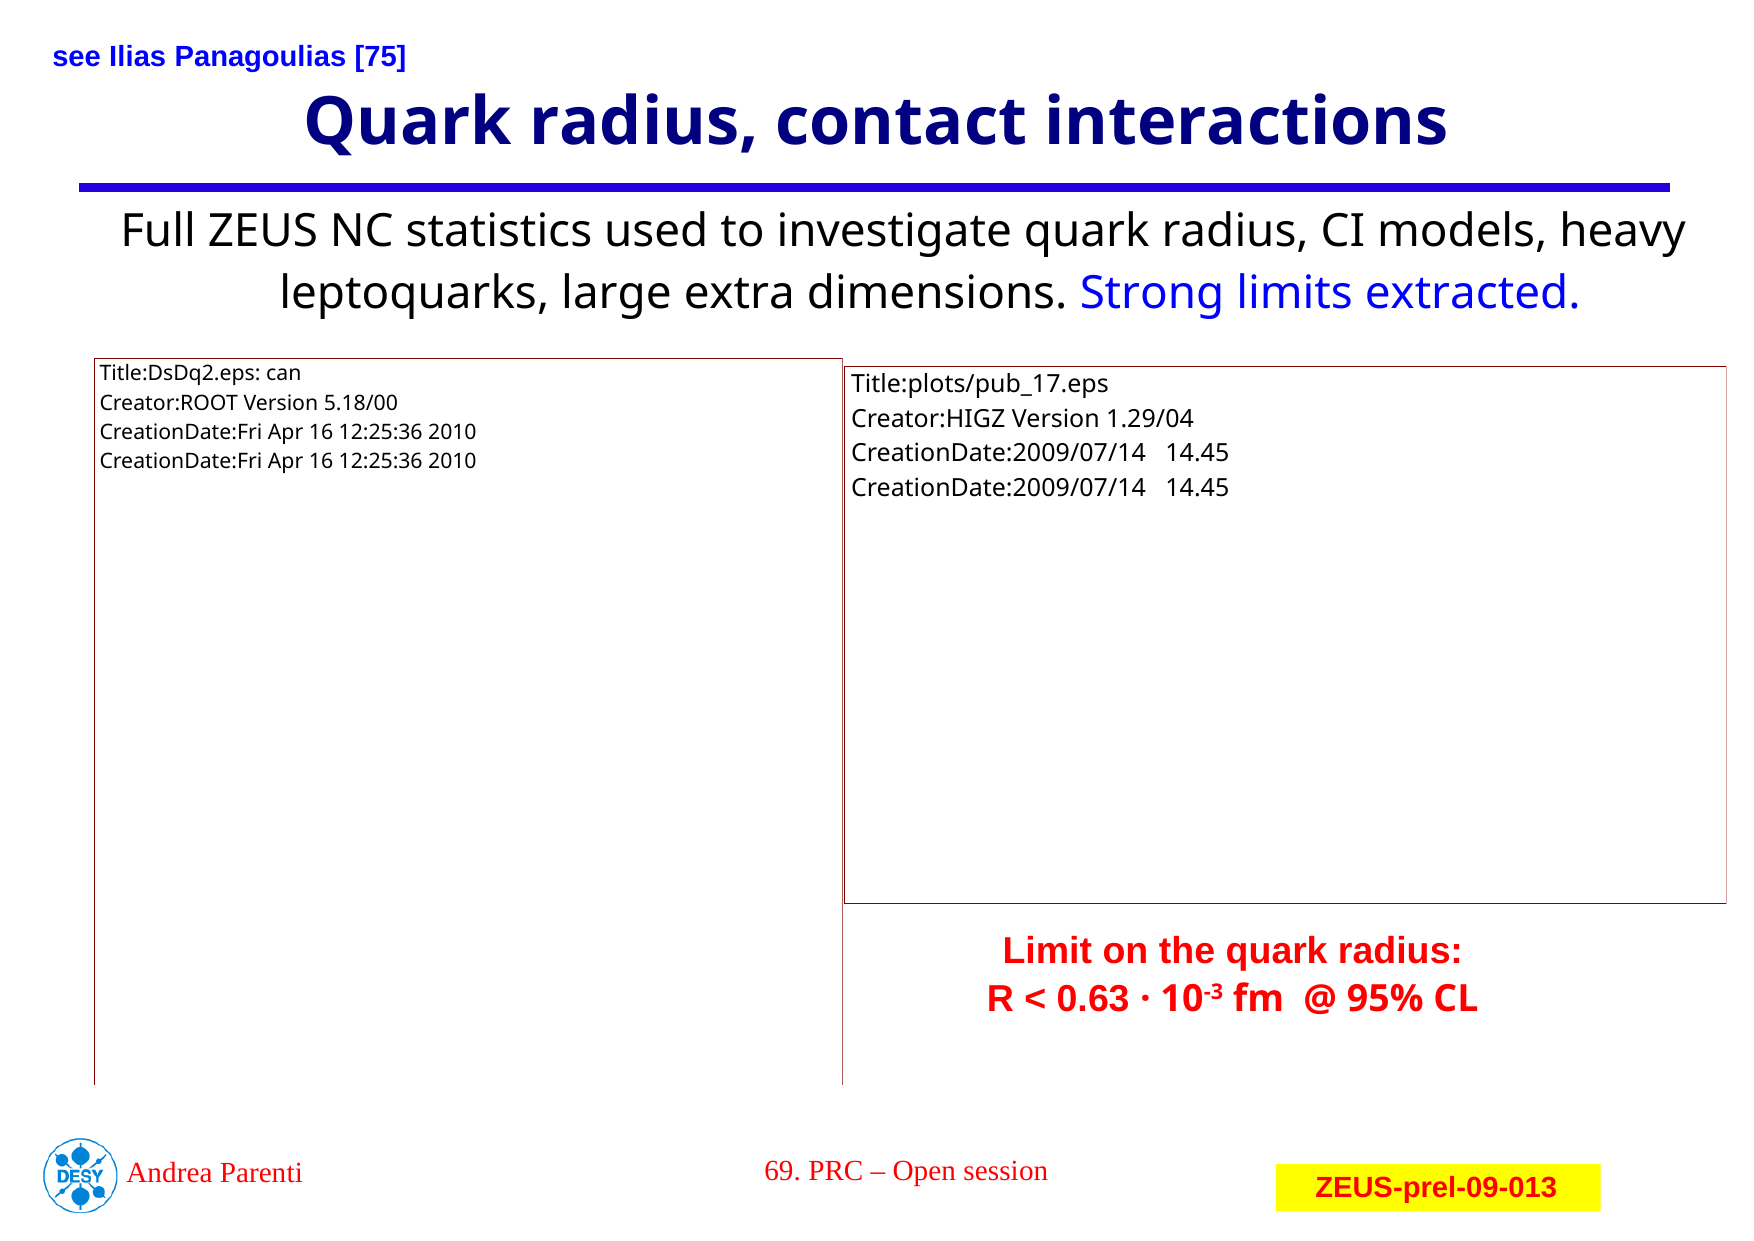

see Ilias Panagoulias [75]
# Quark radius, contact interactions
Full ZEUS NC statistics used to investigate quark radius, CI models, heavy leptoquarks, large extra dimensions. Strong limits extracted.
Limit on the quark radius:
R < 0.63 · 10-3 fm @ 95% CL
 ZEUS-prel-09-013